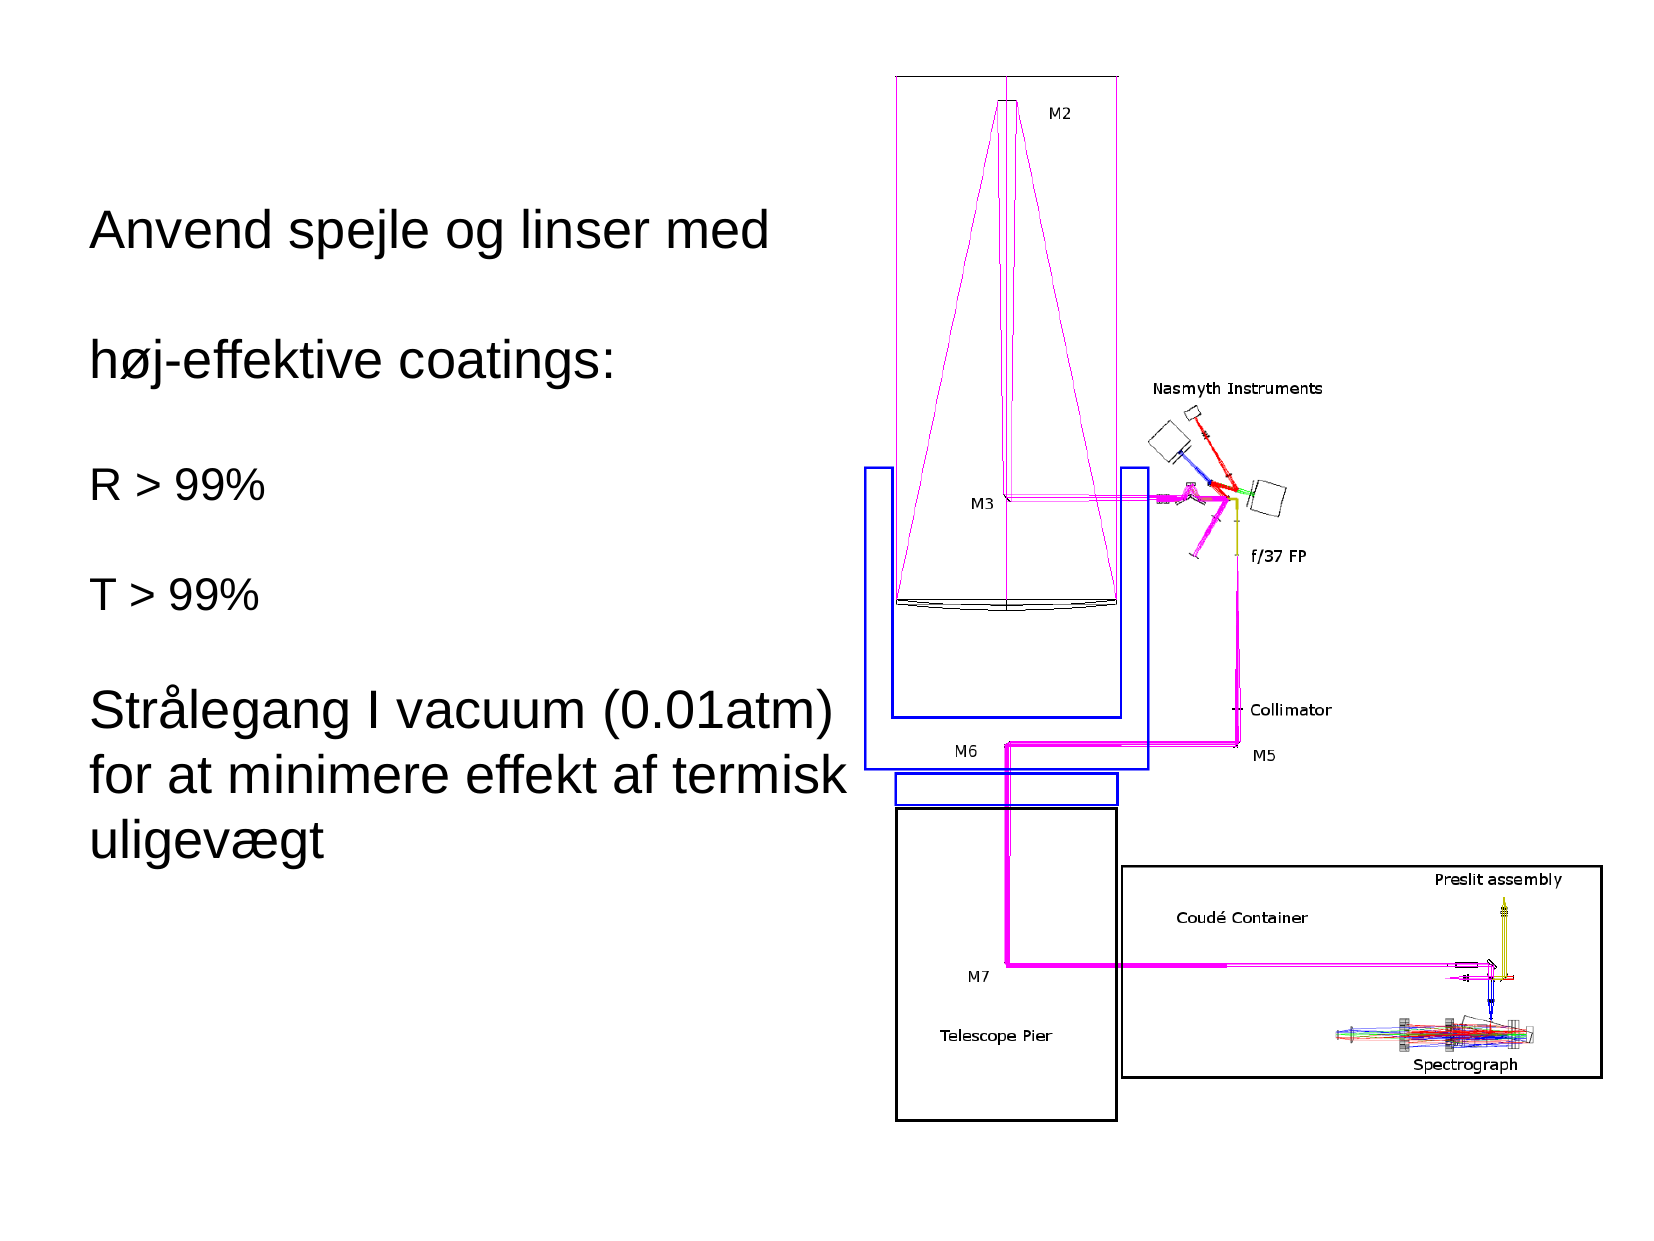

Anvend spejle og linser med
høj-effektive coatings:
R > 99%
T > 99%
Strålegang I vacuum (0.01atm)
for at minimere effekt af termisk
uligevægt